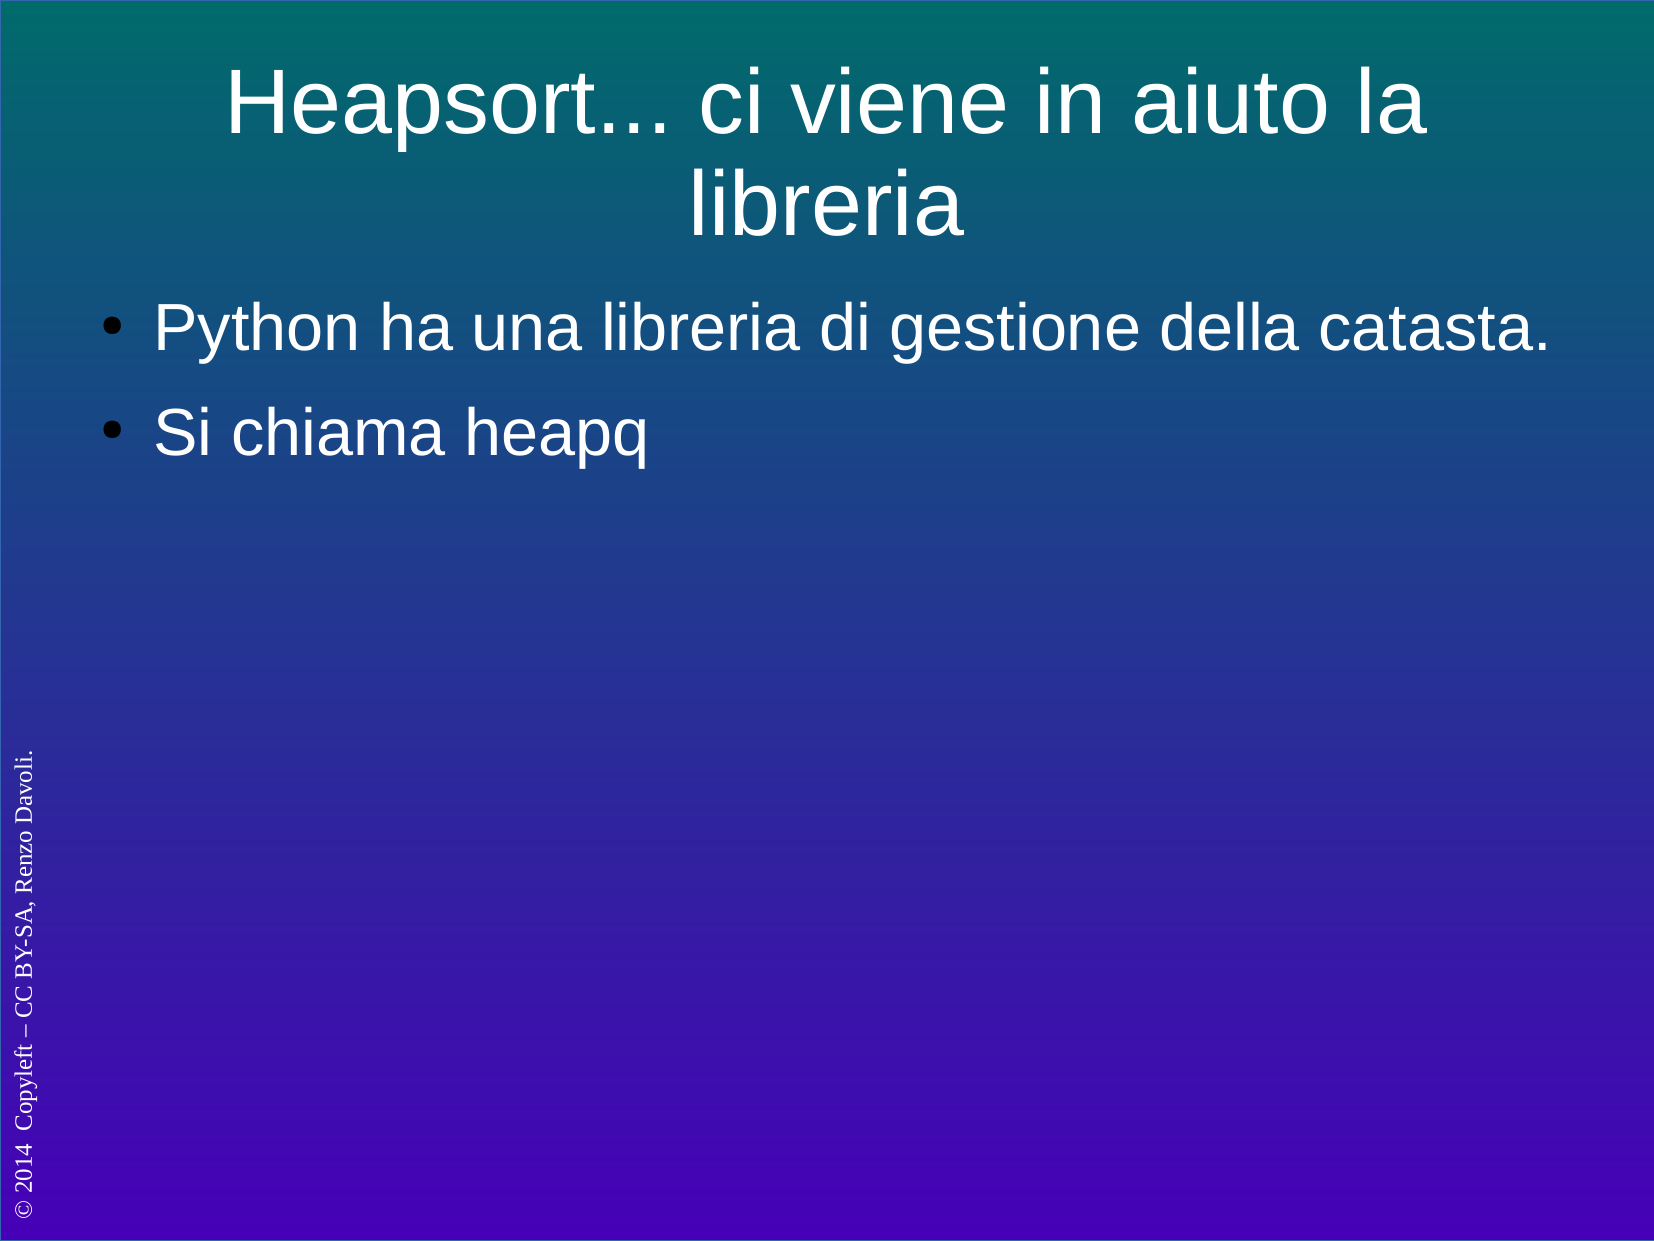

# Heapsort... ci viene in aiuto la libreria
Python ha una libreria di gestione della catasta.
Si chiama heapq